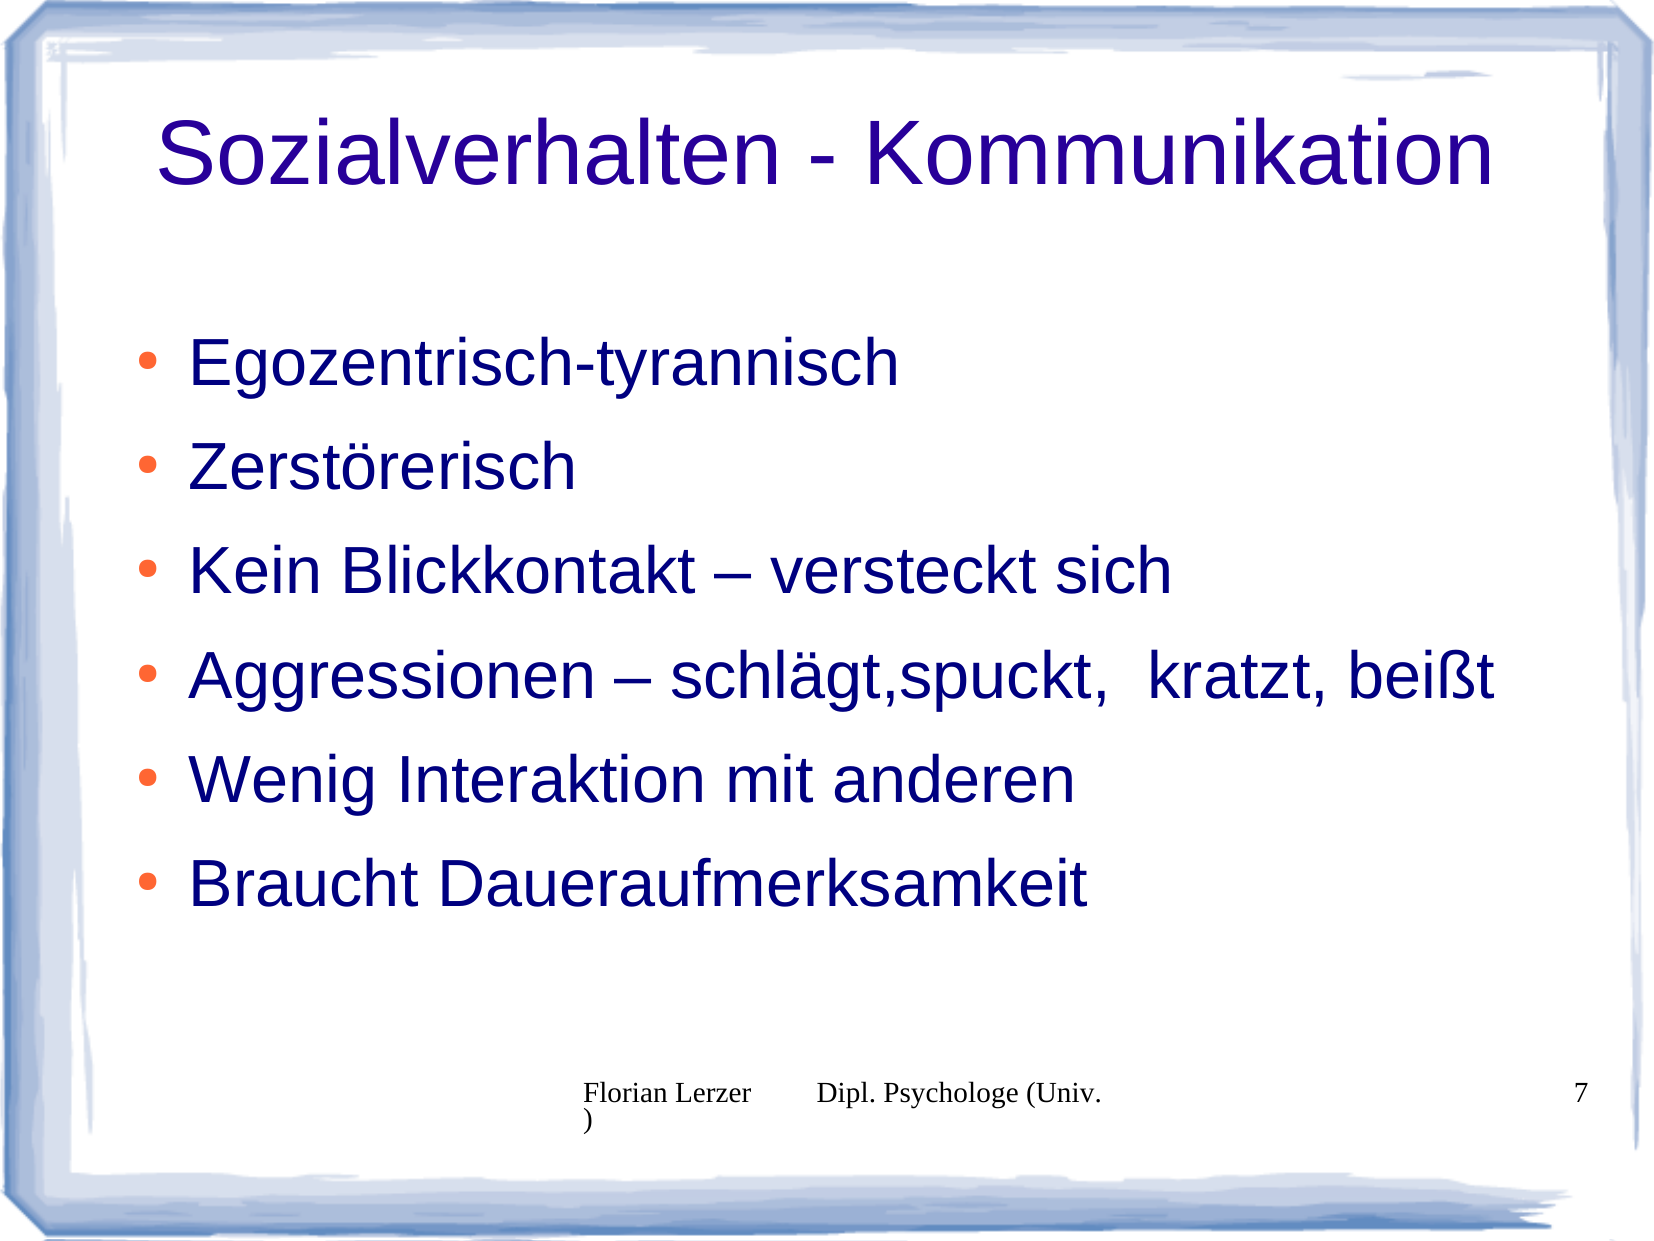

# Sozialverhalten - Kommunikation
Egozentrisch-tyrannisch
Zerstörerisch
Kein Blickkontakt – versteckt sich
Aggressionen – schlägt,spuckt, kratzt, beißt
Wenig Interaktion mit anderen
Braucht Daueraufmerksamkeit
Florian Lerzer Dipl. Psychologe (Univ.)
7